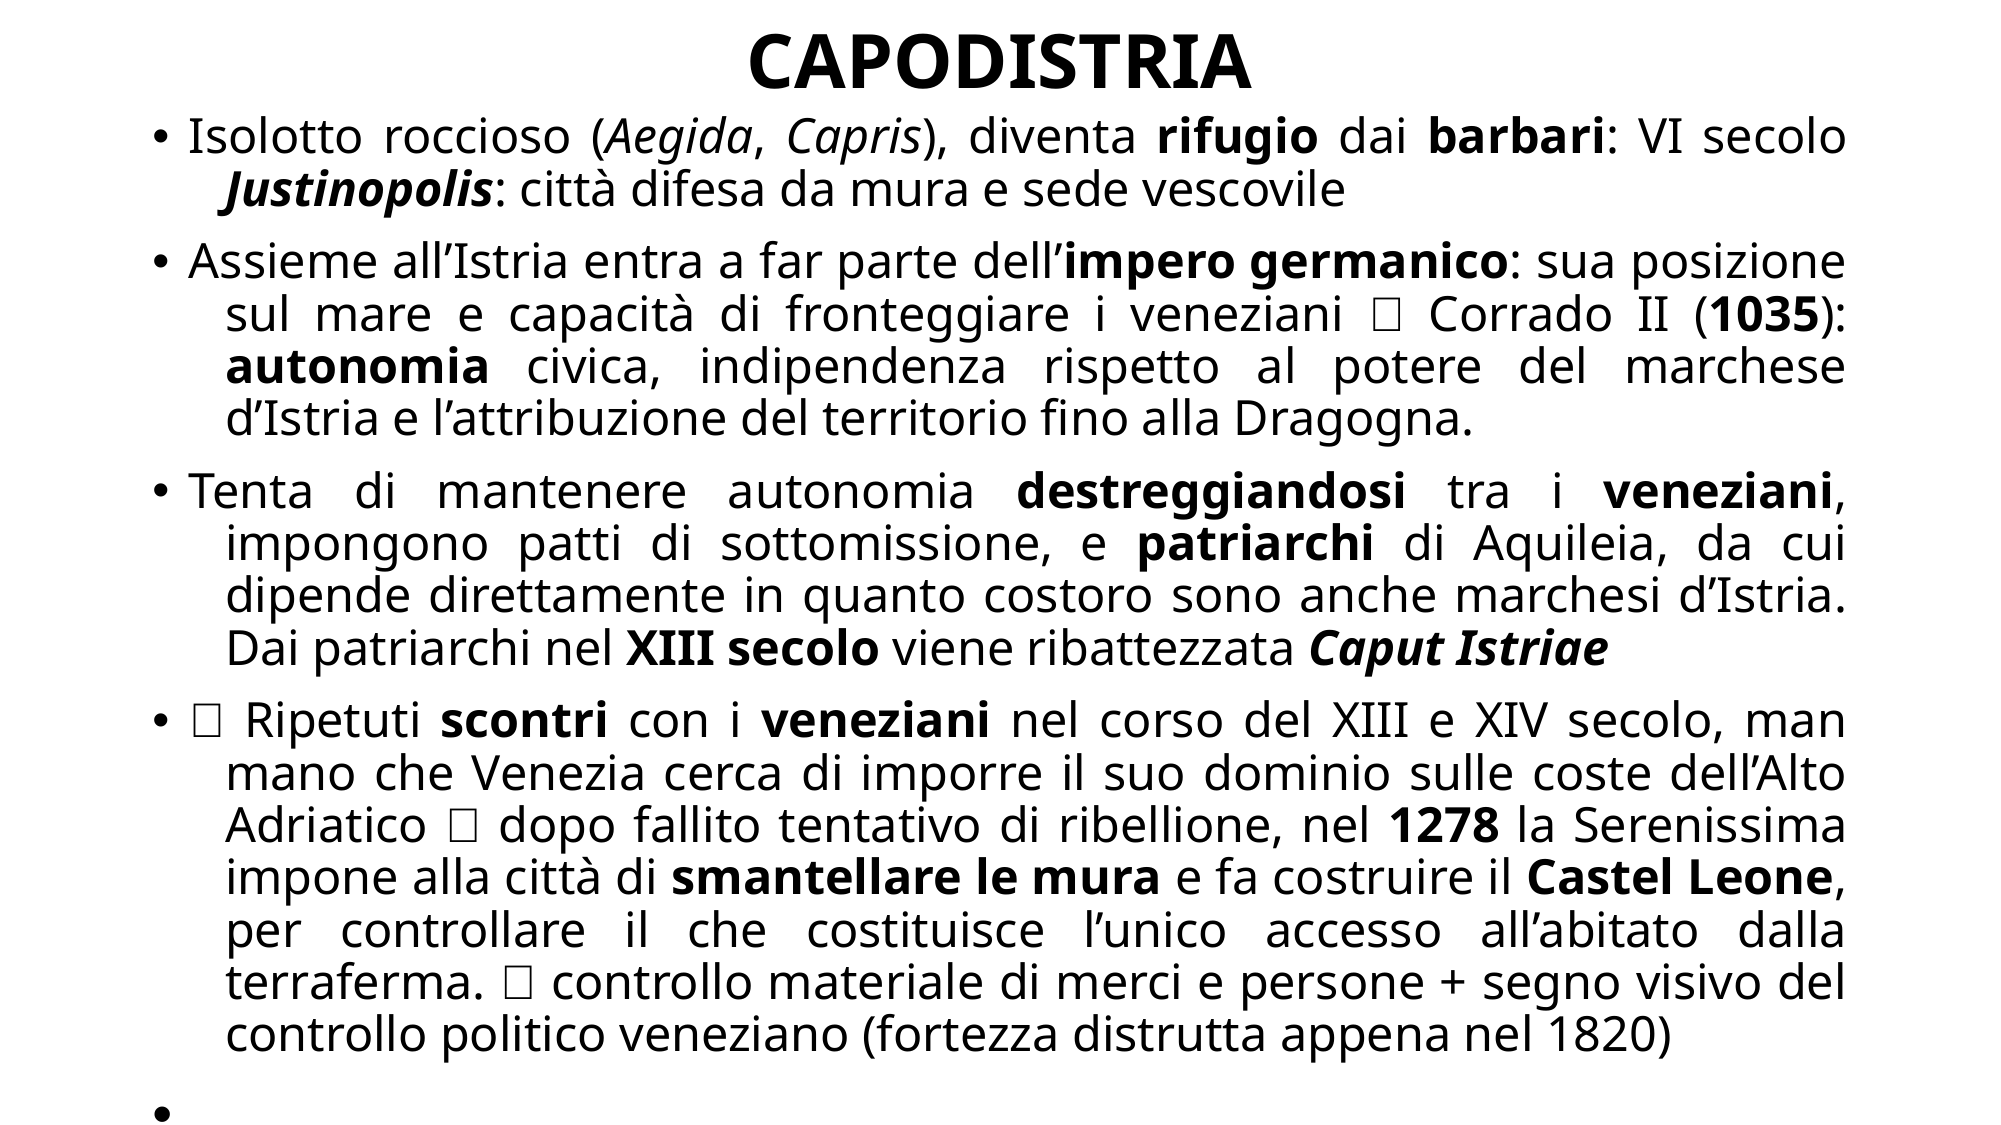

# CAPODISTRIA
Isolotto roccioso (Aegida, Capris), diventa rifugio dai barbari: VI secolo Justinopolis: città difesa da mura e sede vescovile
Assieme all’Istria entra a far parte dell’impero germanico: sua posizione sul mare e capacità di fronteggiare i veneziani  Corrado II (1035): autonomia civica, indipendenza rispetto al potere del marchese d’Istria e l’attribuzione del territorio fino alla Dragogna.
Tenta di mantenere autonomia destreggiandosi tra i veneziani, impongono patti di sottomissione, e patriarchi di Aquileia, da cui dipende direttamente in quanto costoro sono anche marchesi d’Istria. Dai patriarchi nel XIII secolo viene ribattezzata Caput Istriae
 Ripetuti scontri con i veneziani nel corso del XIII e XIV secolo, man mano che Venezia cerca di imporre il suo dominio sulle coste dell’Alto Adriatico  dopo fallito tentativo di ribellione, nel 1278 la Serenissima impone alla città di smantellare le mura e fa costruire il Castel Leone, per controllare il che costituisce l’unico accesso all’abitato dalla terraferma.  controllo materiale di merci e persone + segno visivo del controllo politico veneziano (fortezza distrutta appena nel 1820)